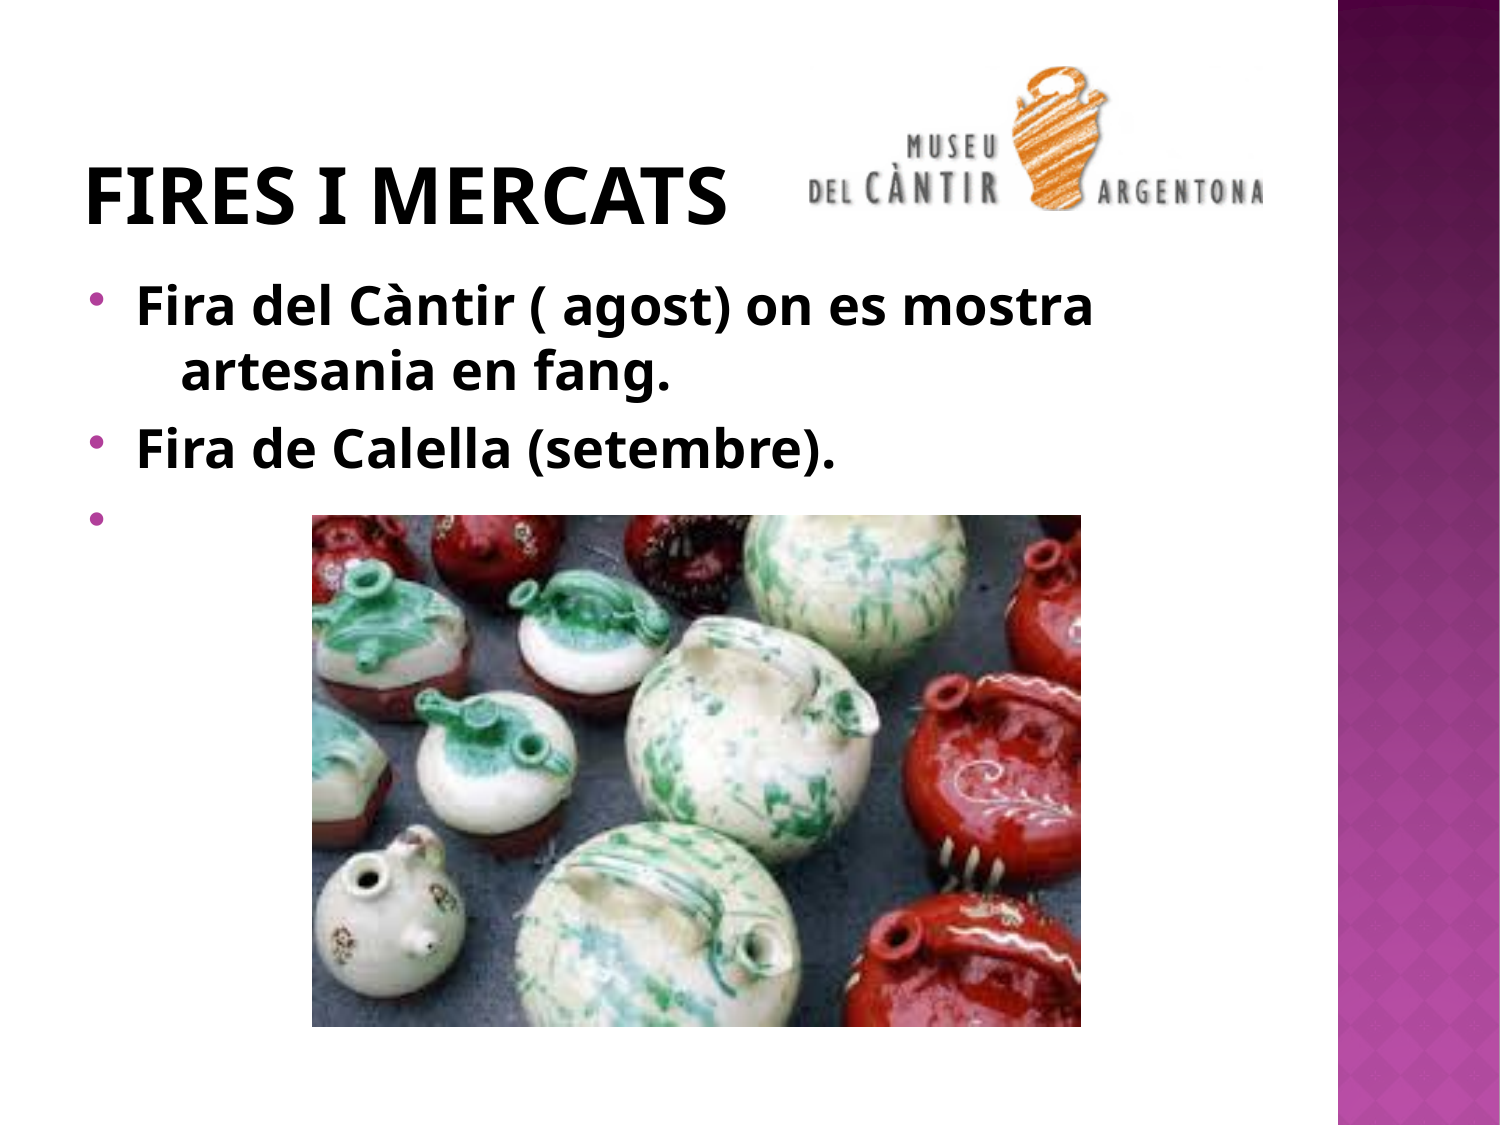

# FIRES I MERCATS
Fira del Càntir ( agost) on es mostra artesania en fang.
Fira de Calella (setembre).